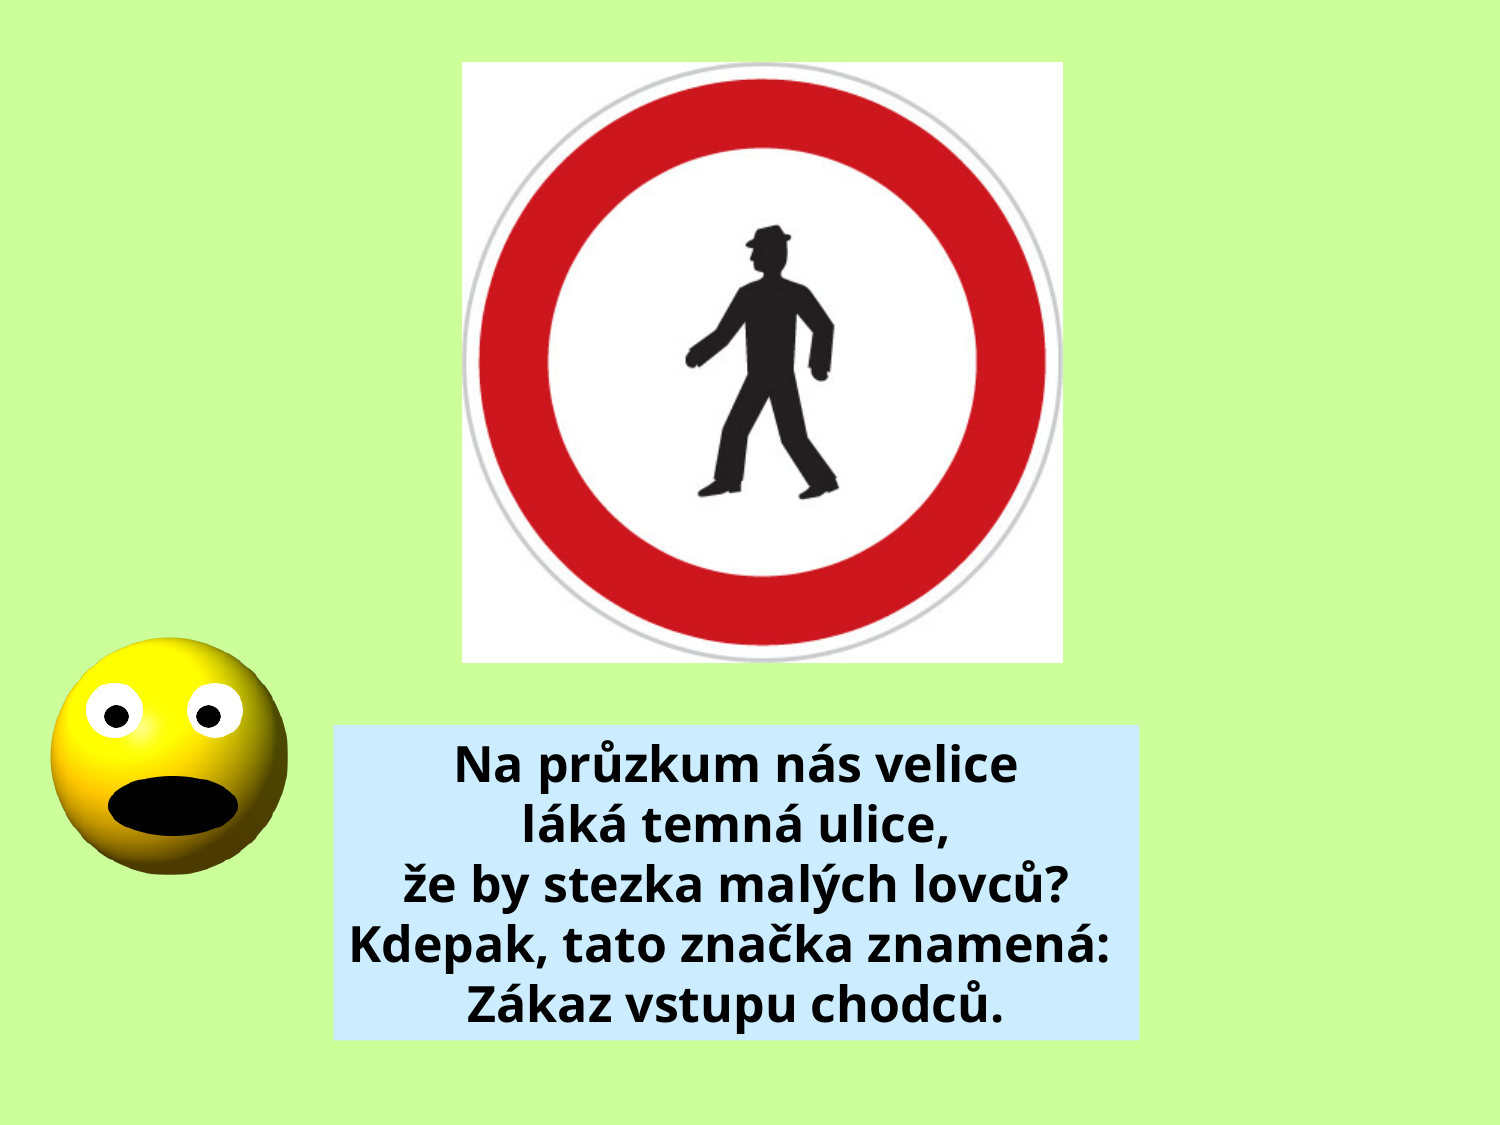

Na průzkum nás velice
láká temná ulice,
že by stezka malých lovců?
Kdepak, tato značka znamená:
Zákaz vstupu chodců.